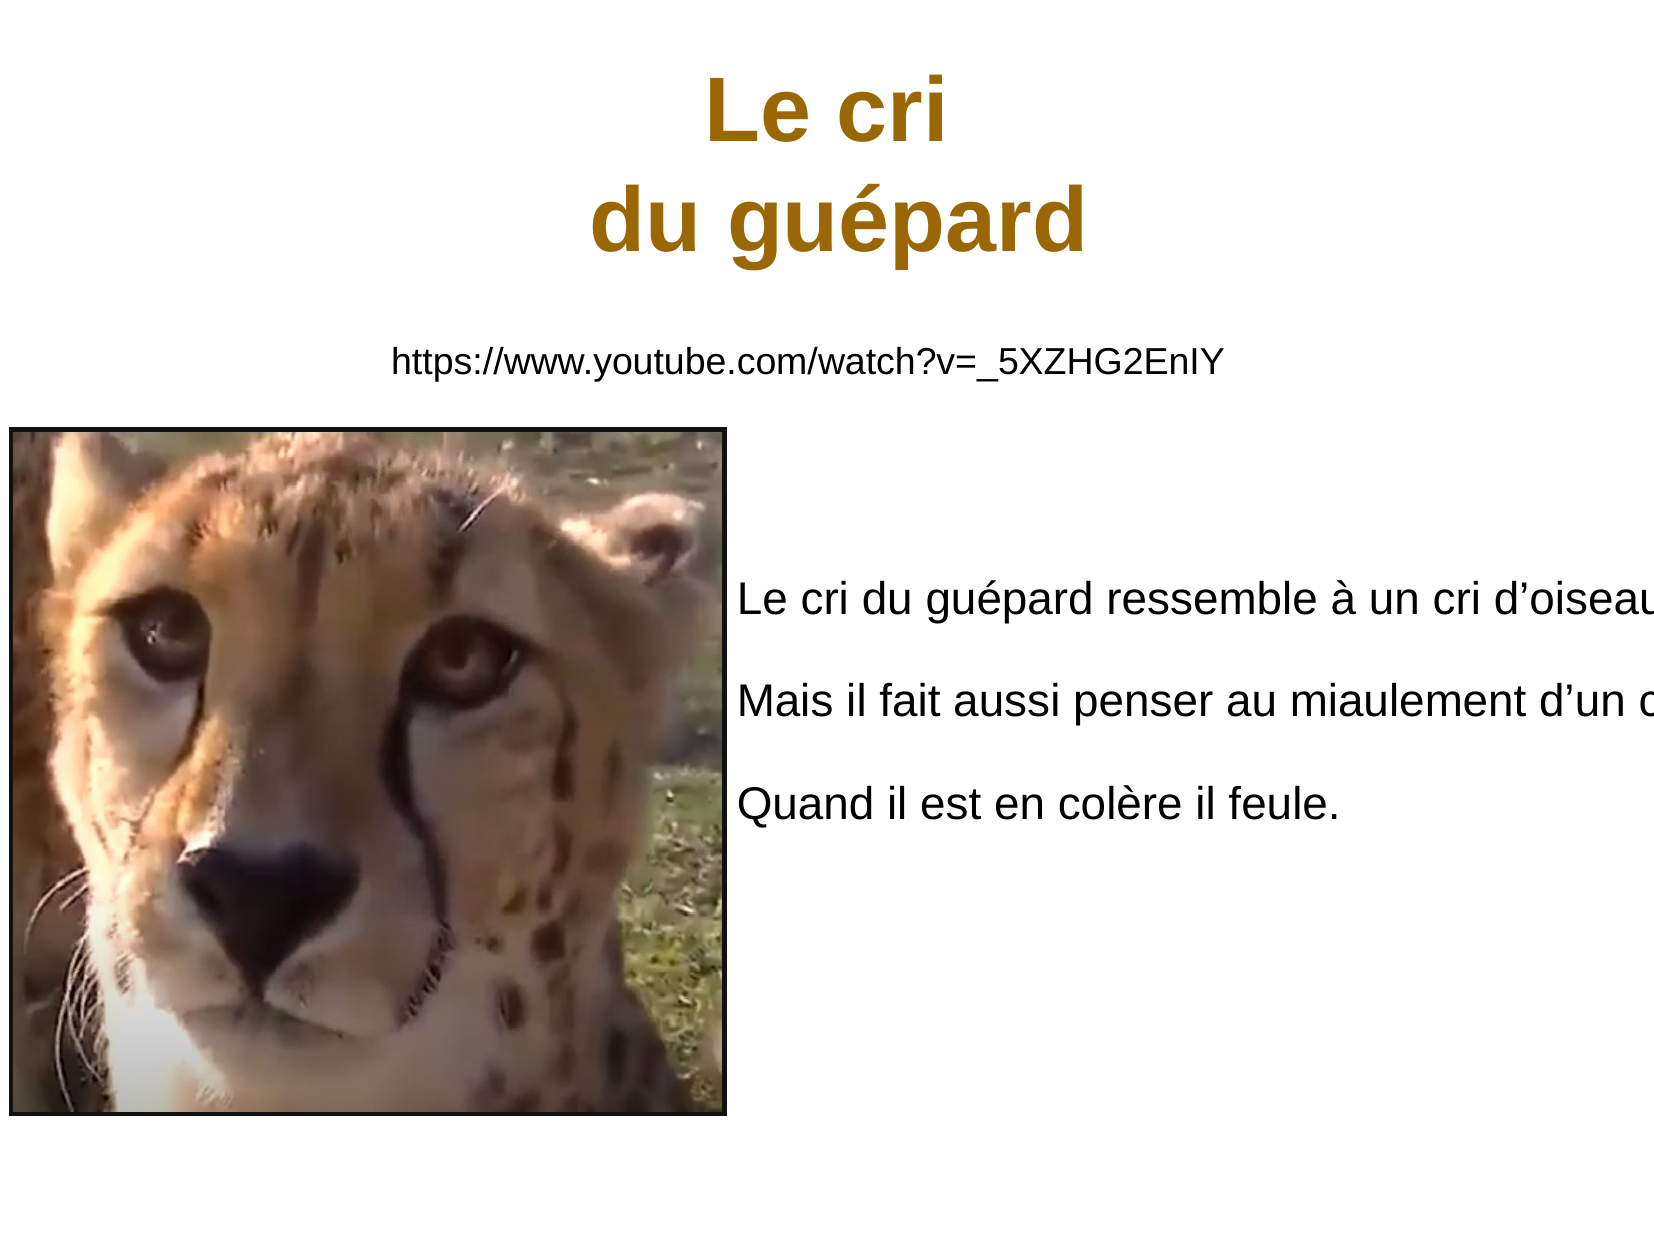

# Le cri du guépard
https://www.youtube.com/watch?v=_5XZHG2EnIY
Le cri du guépard ressemble à un cri d’oiseau.
Mais il fait aussi penser au miaulement d’un chat.
Quand il est en colère il feule.